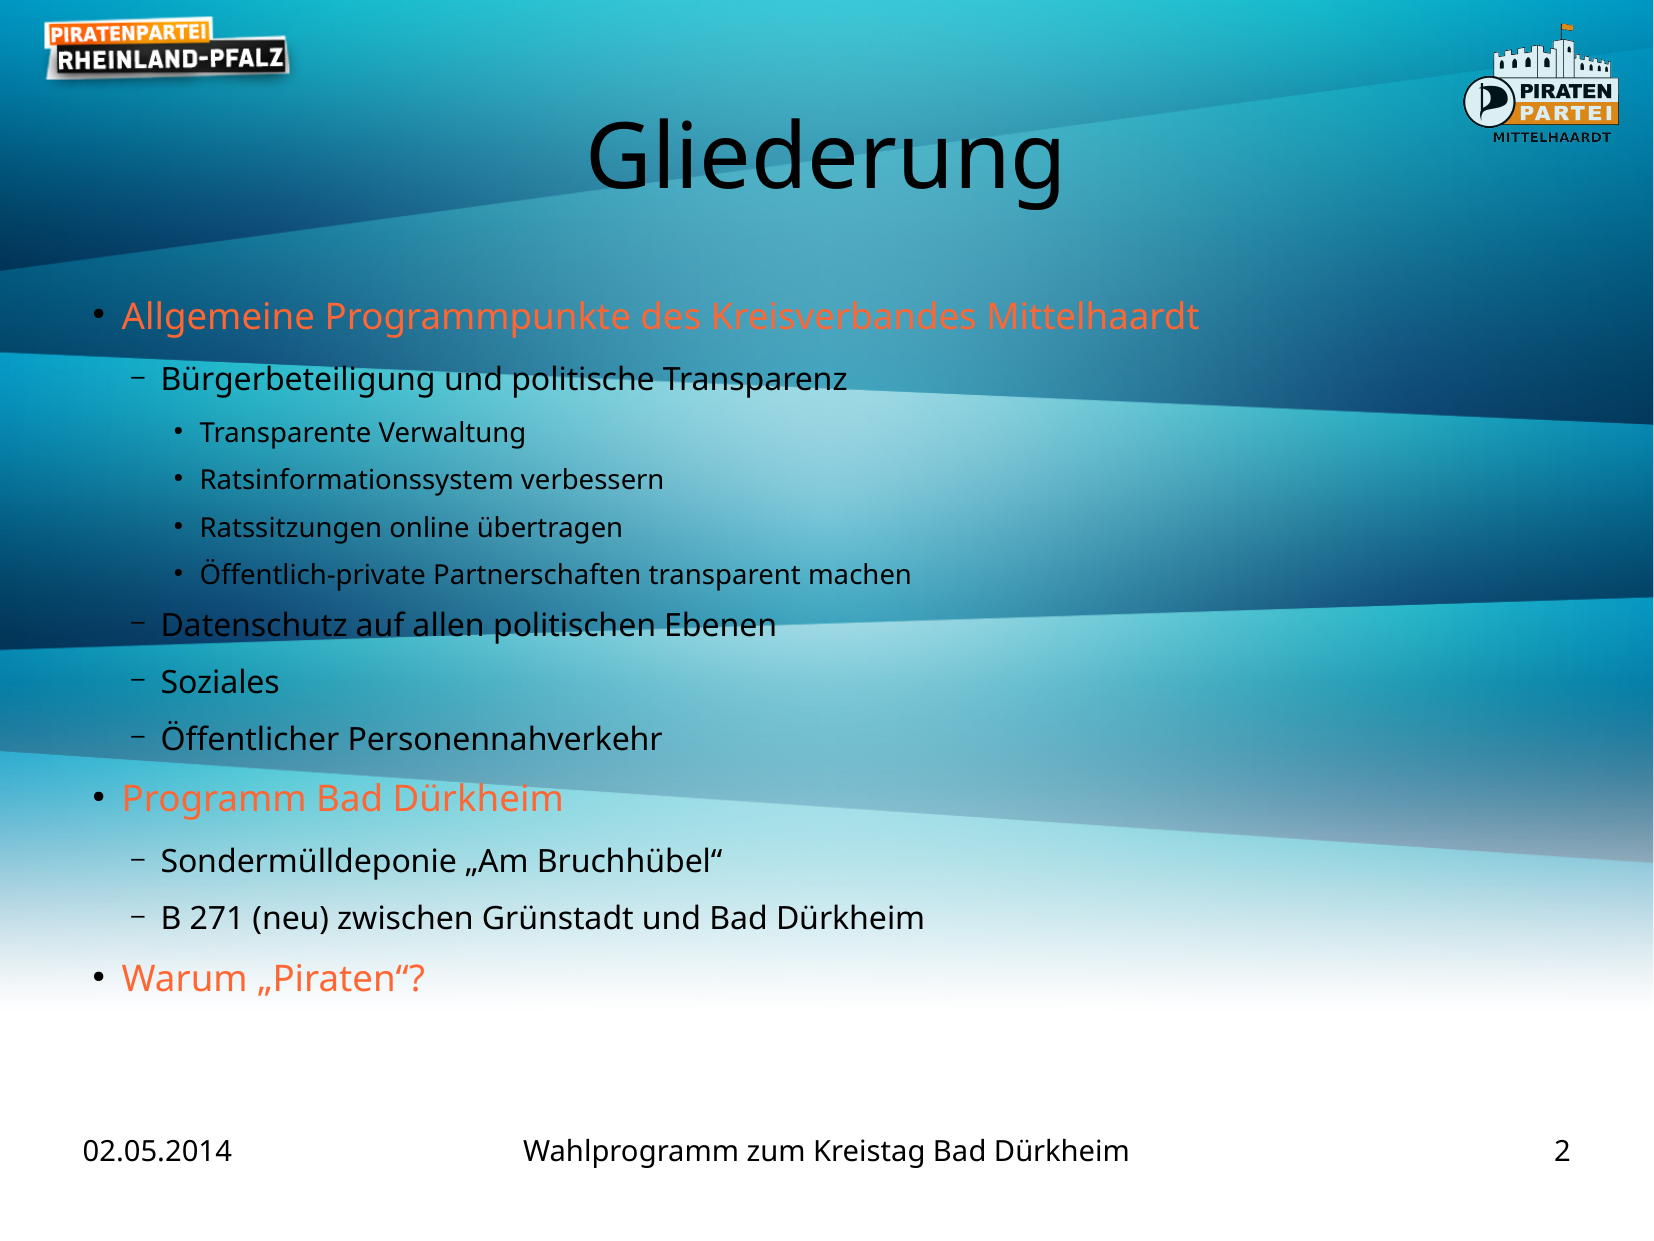

# Gliederung
Allgemeine Programmpunkte des Kreisverbandes Mittelhaardt
Bürgerbeteiligung und politische Transparenz
Transparente Verwaltung
Ratsinformationssystem verbessern
Ratssitzungen online übertragen
Öffentlich-private Partnerschaften transparent machen
Datenschutz auf allen politischen Ebenen
Soziales
Öffentlicher Personennahverkehr
Programm Bad Dürkheim
Sondermülldeponie „Am Bruchhübel“
B 271 (neu) zwischen Grünstadt und Bad Dürkheim
Warum „Piraten“?
02.05.2014
Wahlprogramm zum Kreistag Bad Dürkheim
2